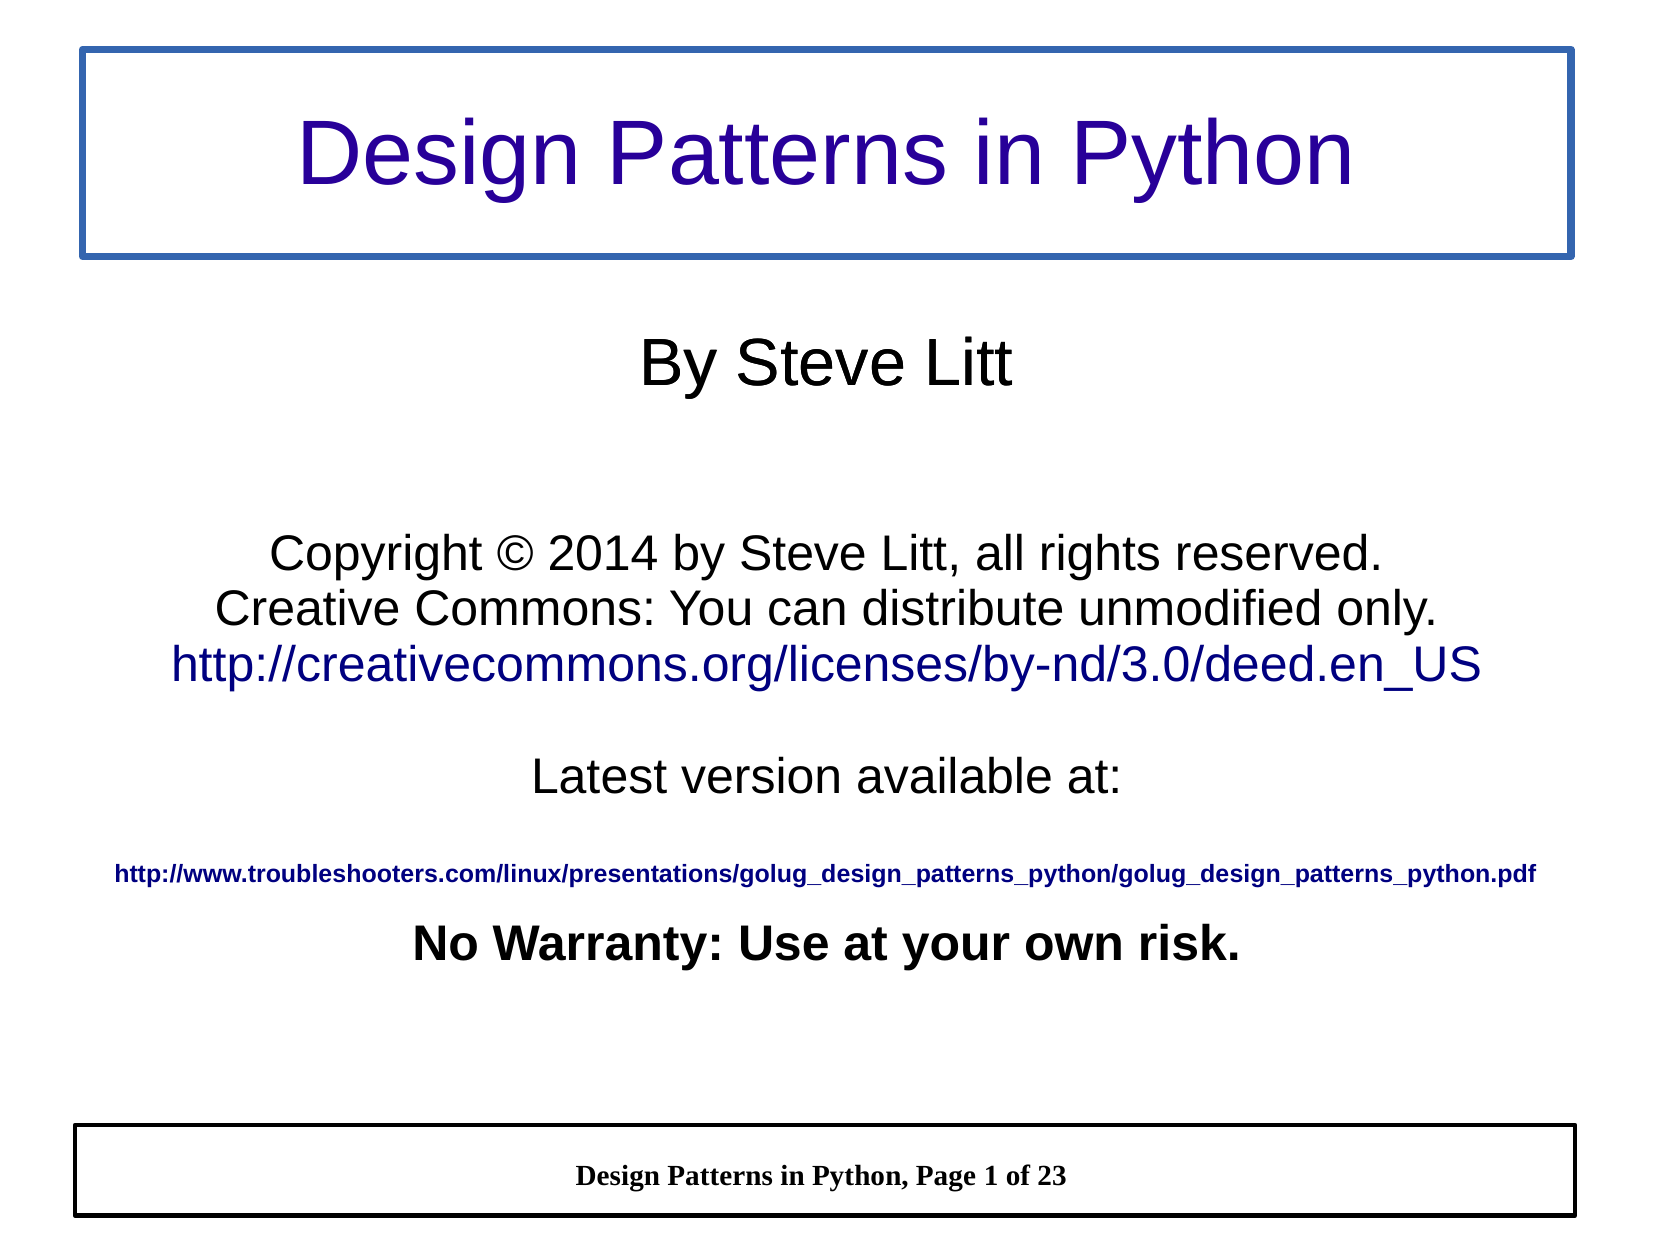

# Design Patterns in Python
By Steve Litt
By Steve Litt
Copyright © 2014 by Steve Litt, all rights reserved.
Creative Commons: You can distribute unmodified only.
http://creativecommons.org/licenses/by-nd/3.0/deed.en_US
Latest version available at:
http://www.troubleshooters.com/linux/presentations/golug_design_patterns_python/golug_design_patterns_python.pdf
No Warranty: Use at your own risk.